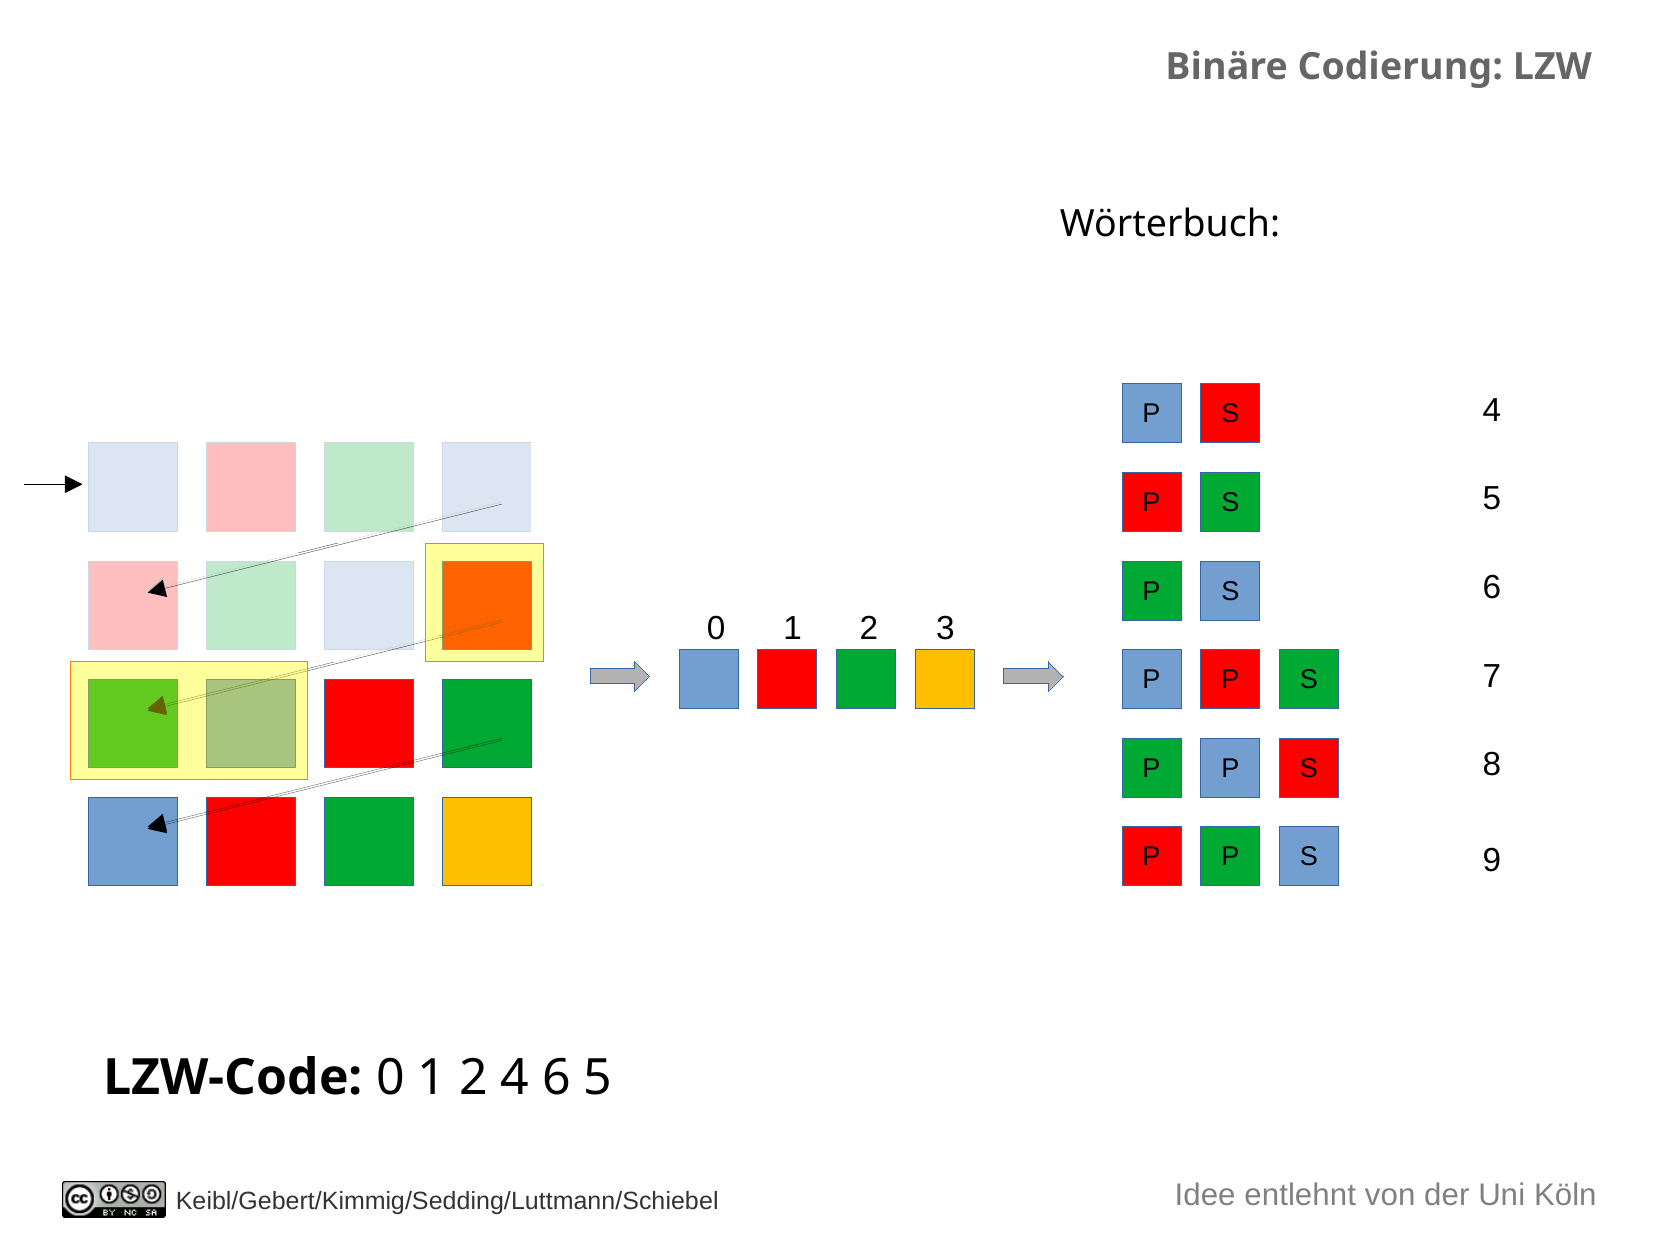

Binäre Codierung: LZW
Wörterbuch:
P
S
4
P
S
5
P
S
6
0
1
2
3
P
P
S
7
P
P
S
8
P
P
S
9
LZW-Code: 0 1 2 4 6 5
Idee entlehnt von der Uni Köln